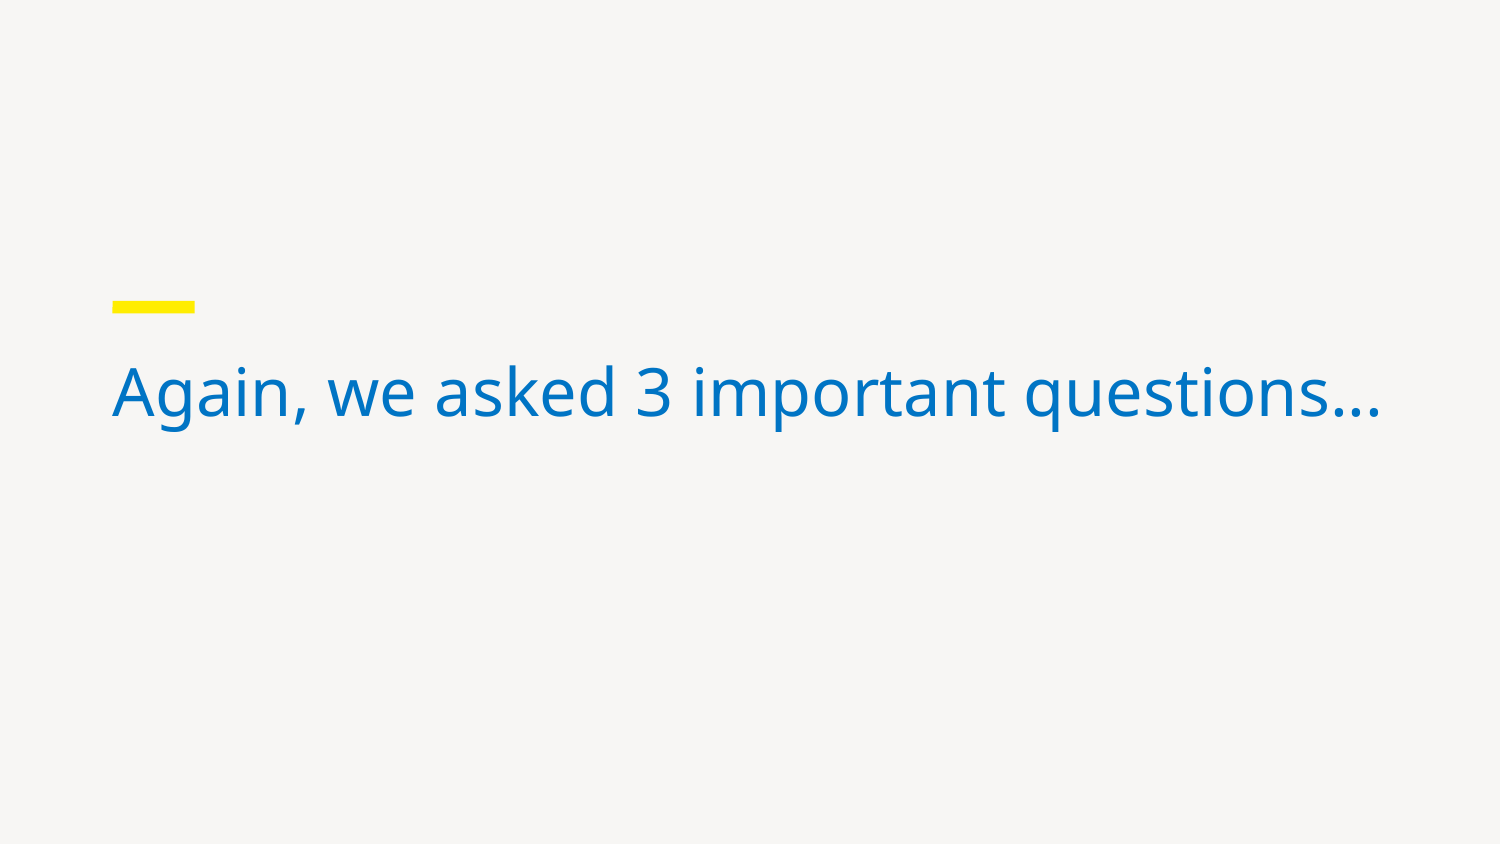

# Again, we asked 3 important questions...